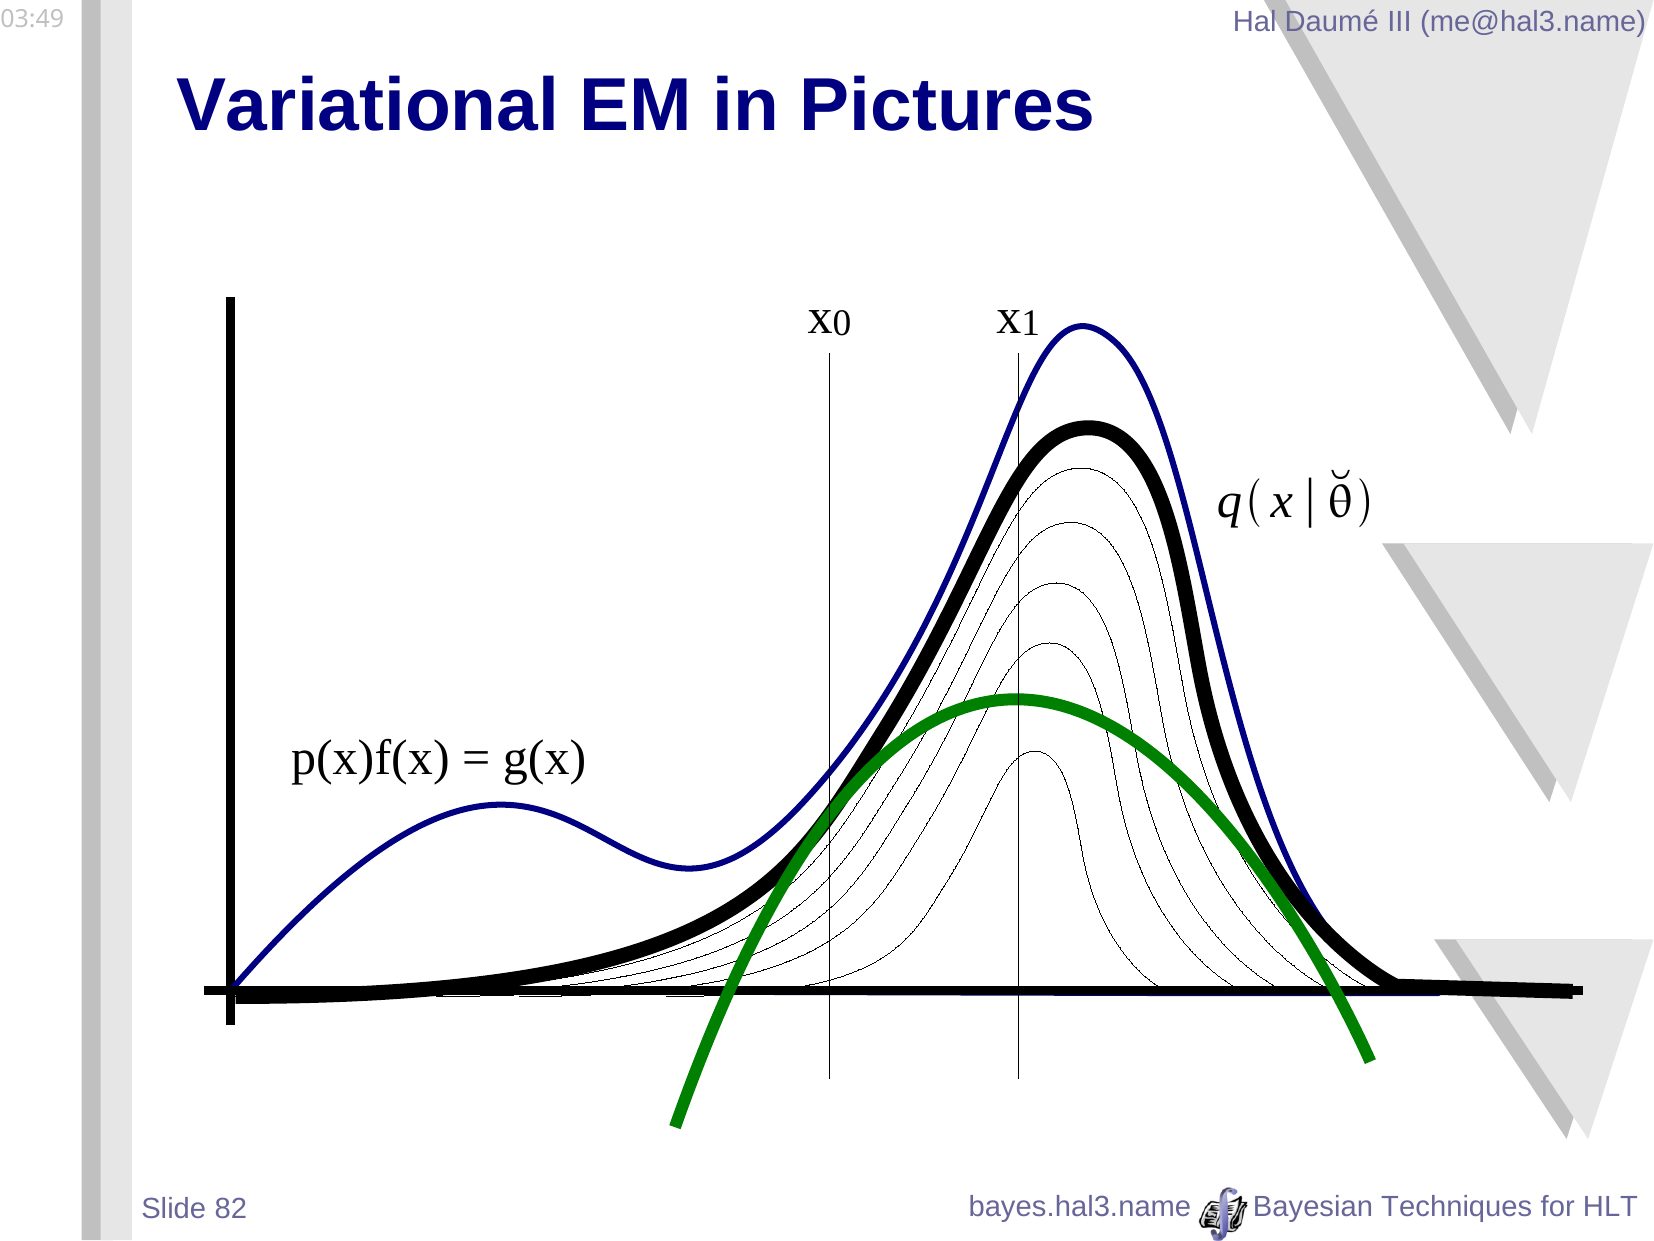

# Variational EM in Pictures
x0
x1
p(x)f(x) = g(x)